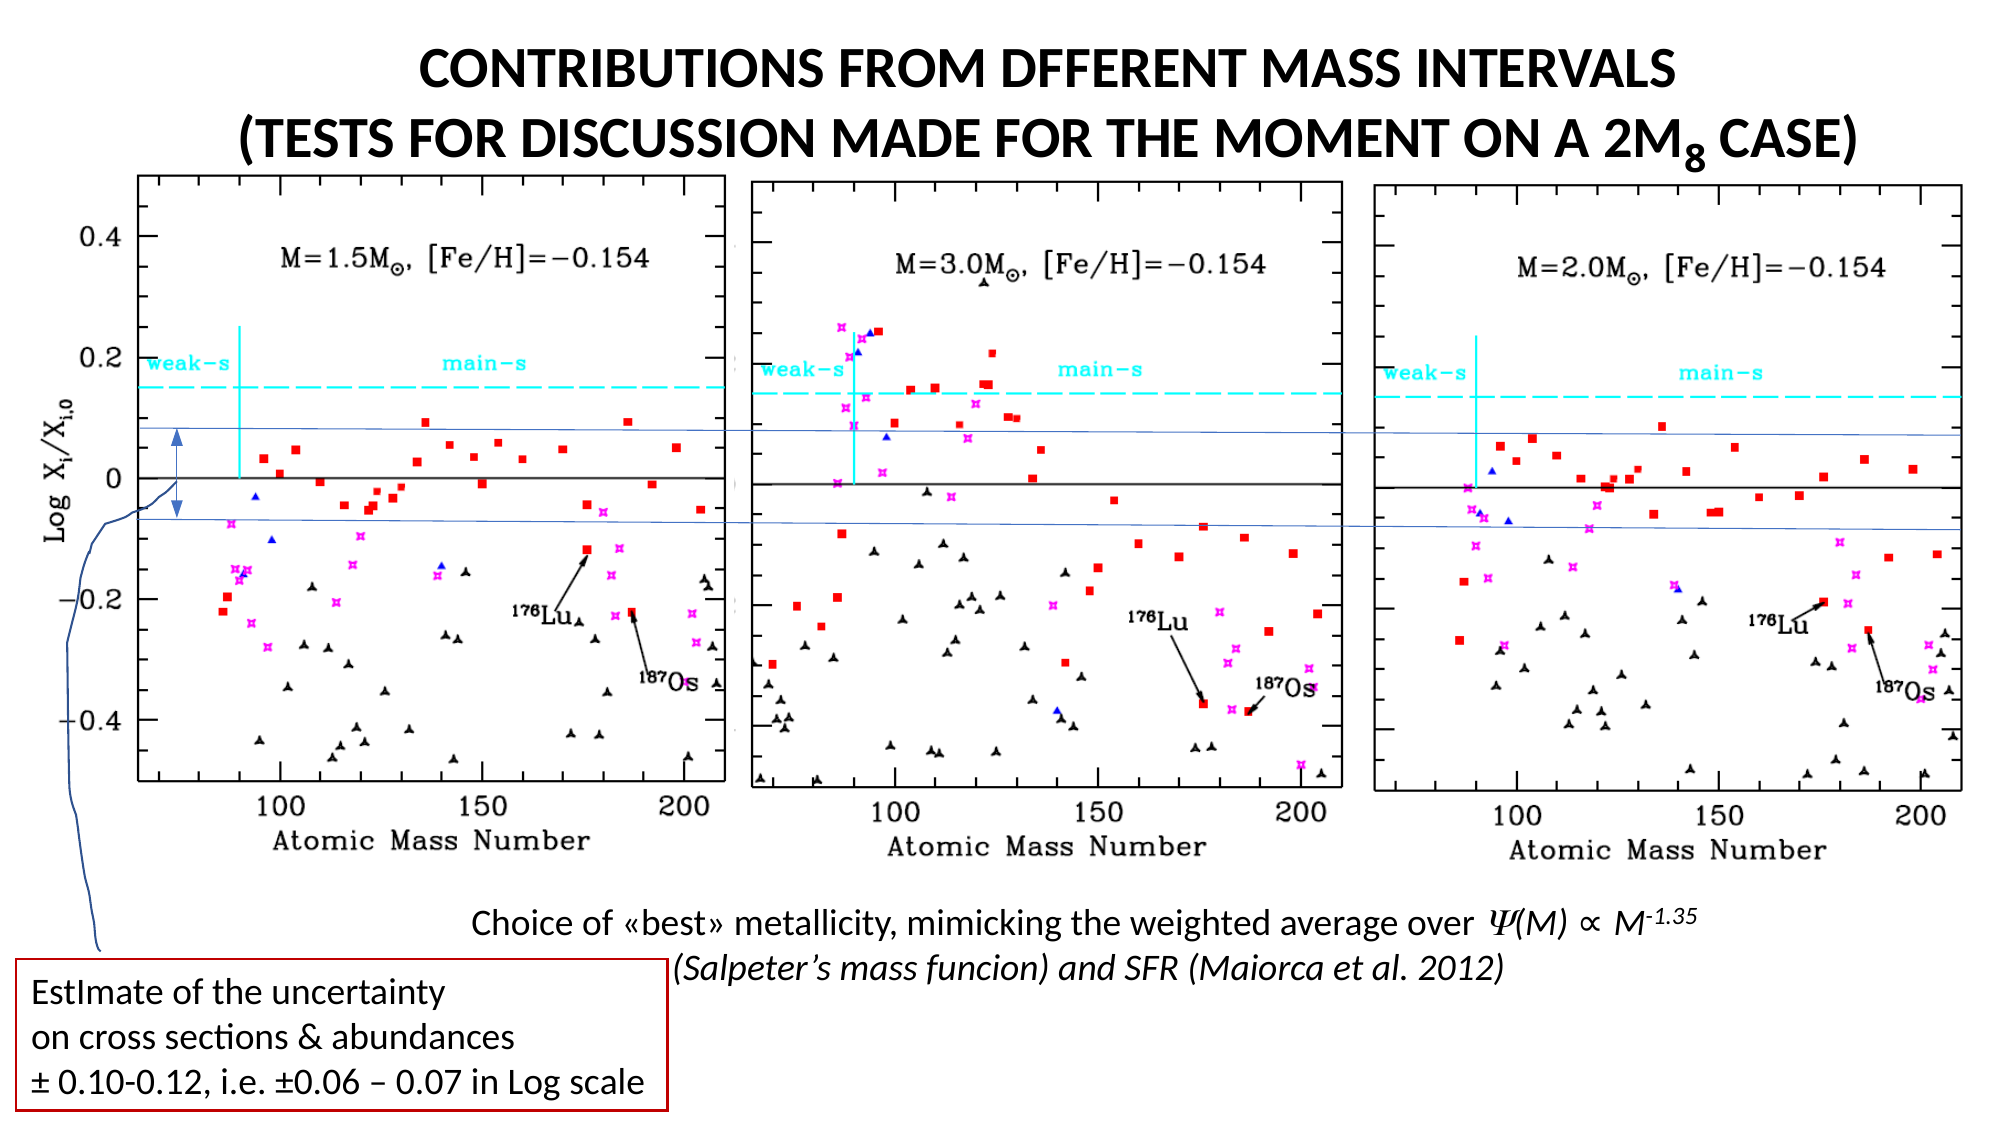

CONTRIBUTIONS FROM DFFERENT MASS INTERVALS
(TESTS FOR DISCUSSION MADE FOR THE MOMENT ON A 2M8 CASE)
Choice of «best» metallicity, mimicking the weighted average over Y(M) ∝ M-1.35
(Salpeter’s mass funcion) and SFR (Maiorca et al. 2012)
EstImate of the uncertainty
on cross sections & abundances
± 0.10-0.12, i.e. ±0.06 – 0.07 in Log scale